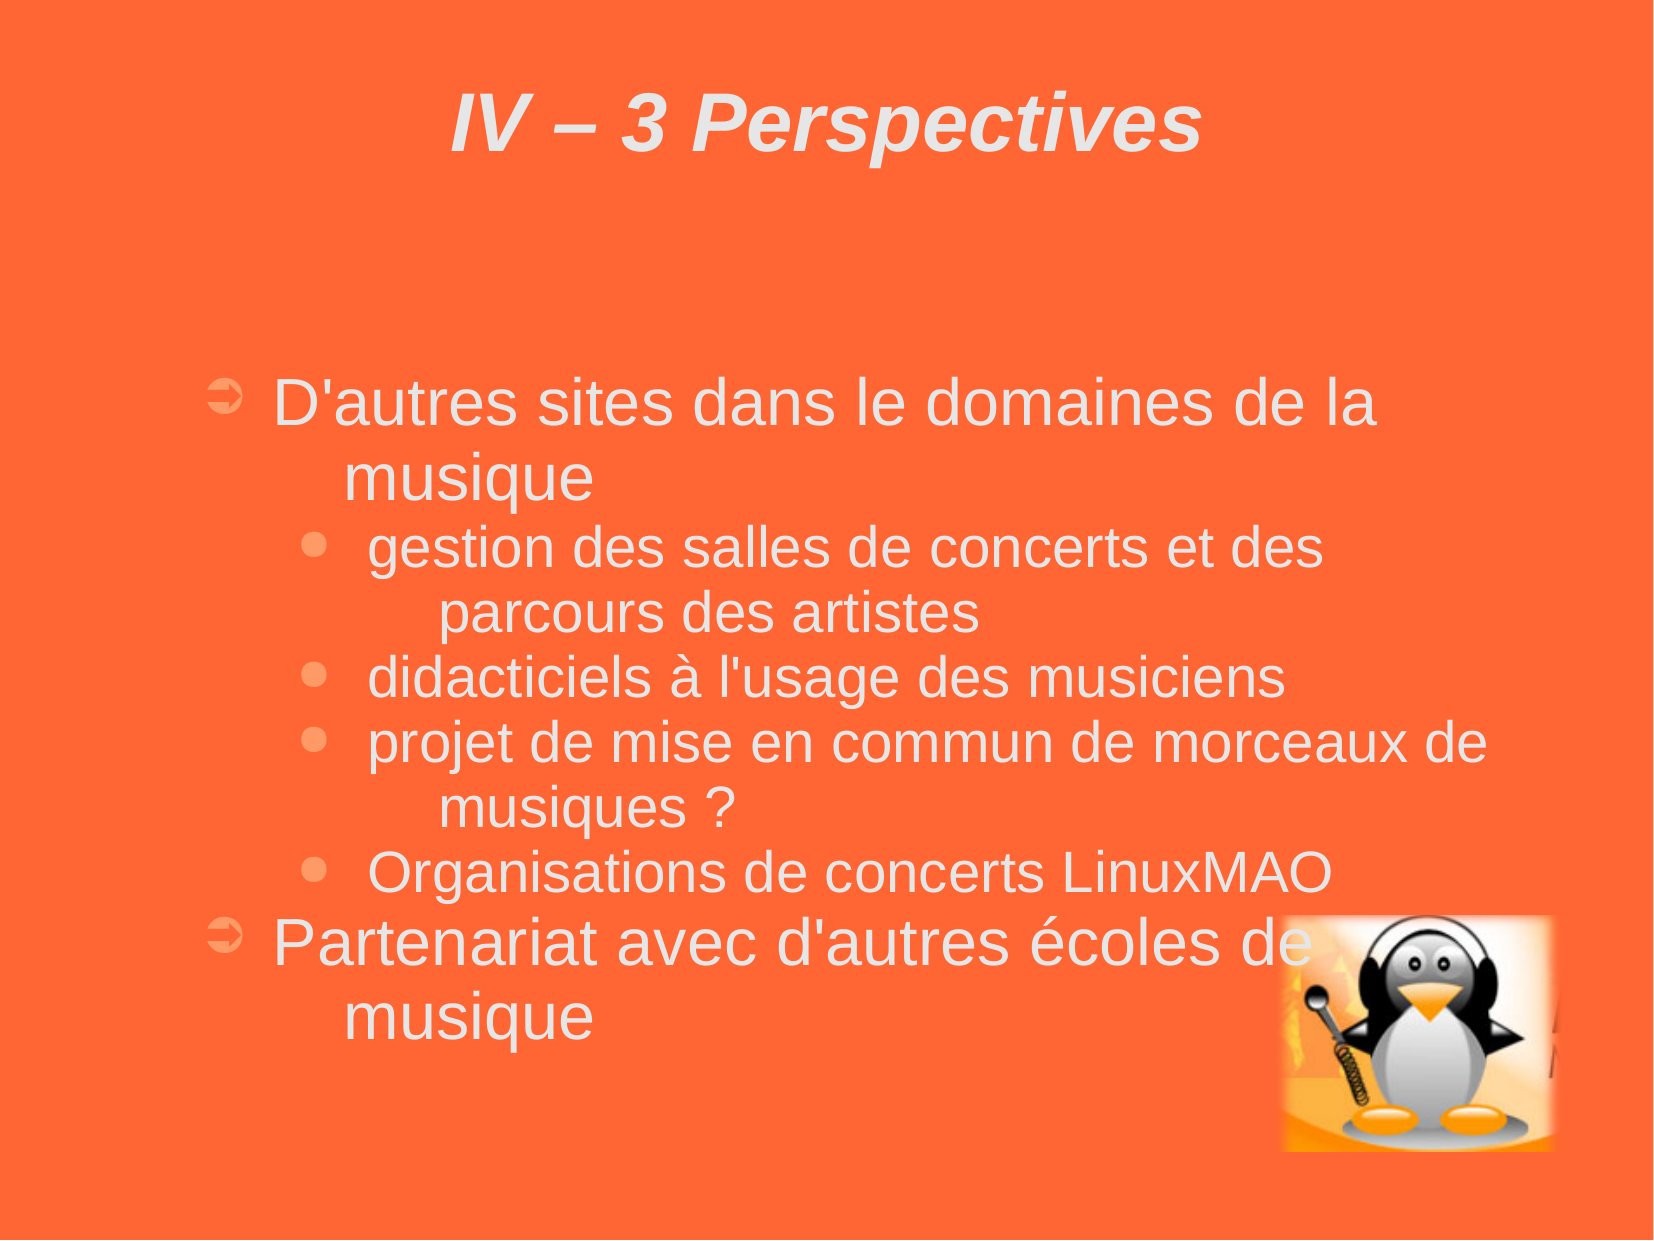

# IV – 3 Perspectives
D'autres sites dans le domaines de la musique
gestion des salles de concerts et des parcours des artistes
didacticiels à l'usage des musiciens
projet de mise en commun de morceaux de musiques ?
Organisations de concerts LinuxMAO
Partenariat avec d'autres écoles de musique